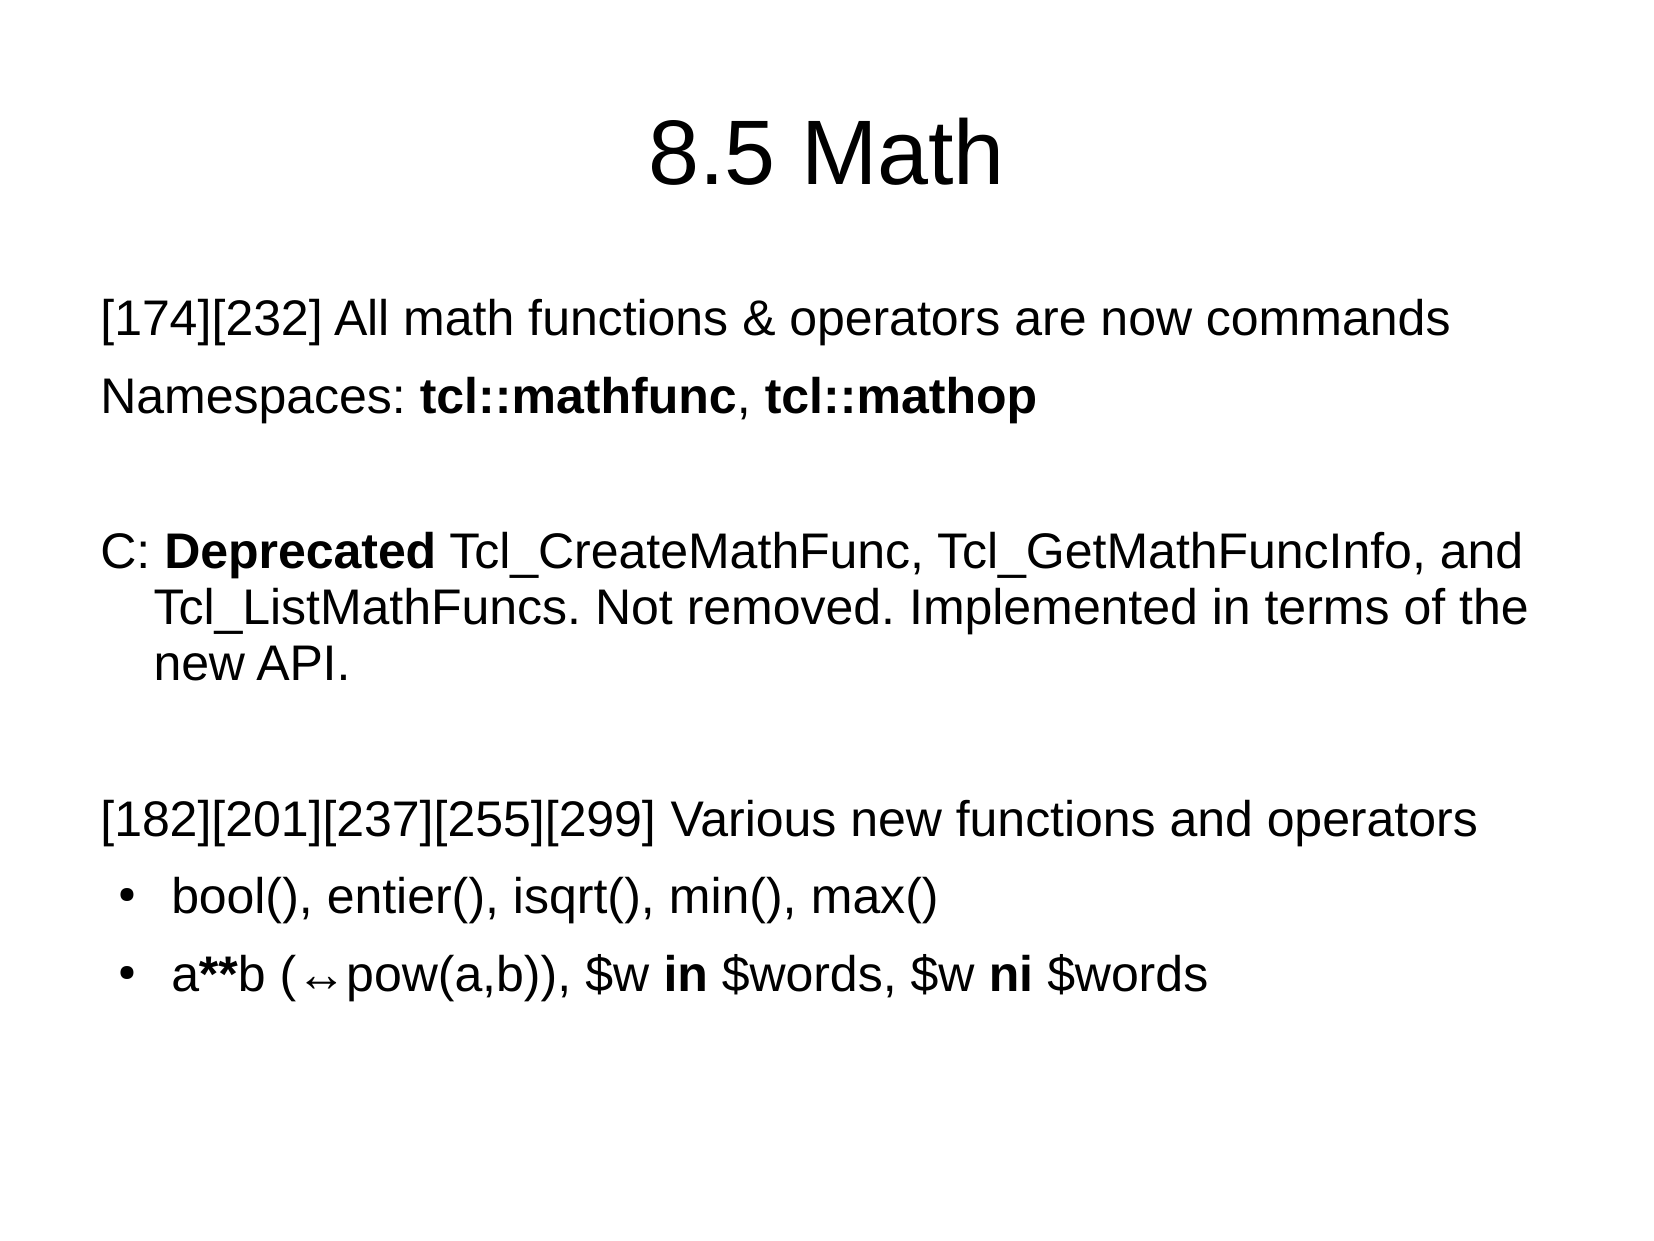

# 8.5 Math
[174][232] All math functions & operators are now commands
Namespaces: tcl::mathfunc, tcl::mathop
C: Deprecated Tcl_CreateMathFunc, Tcl_GetMathFuncInfo, and Tcl_ListMathFuncs. Not removed. Implemented in terms of the new API.
[182][201][237][255][299] Various new functions and operators
bool(), entier(), isqrt(), min(), max()
a**b (↔pow(a,b)), $w in $words, $w ni $words